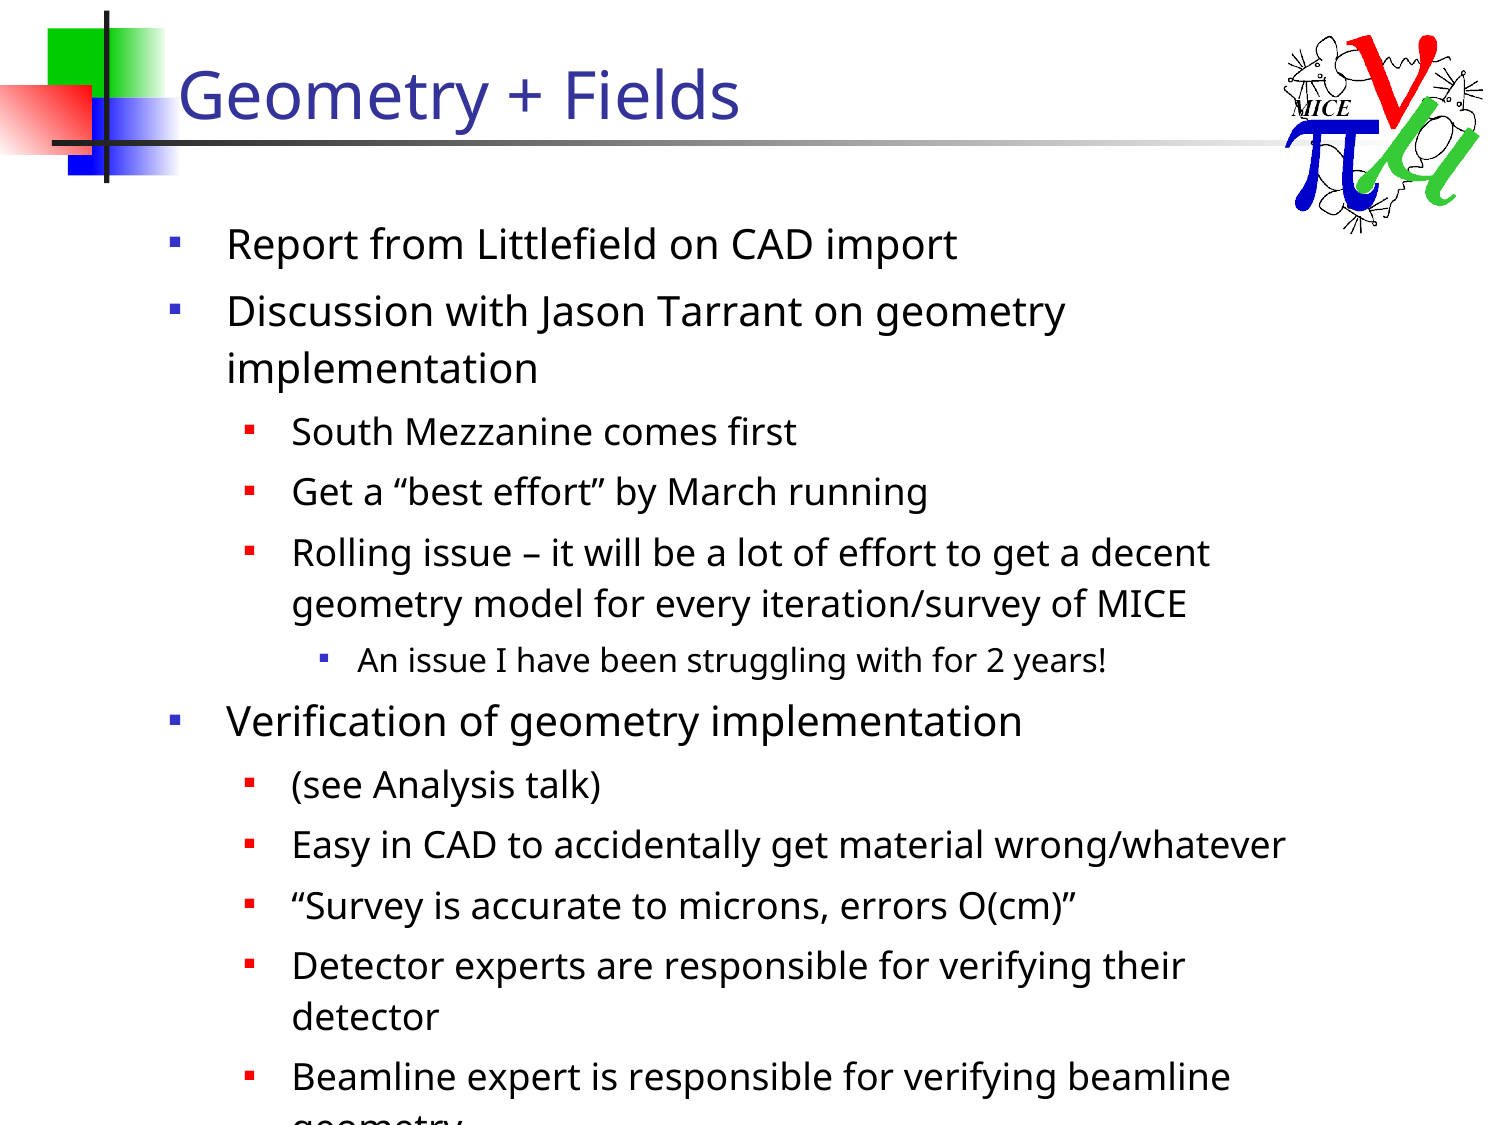

# Geometry + Fields
Report from Littlefield on CAD import
Discussion with Jason Tarrant on geometry implementation
South Mezzanine comes first
Get a “best effort” by March running
Rolling issue – it will be a lot of effort to get a decent geometry model for every iteration/survey of MICE
An issue I have been struggling with for 2 years!
Verification of geometry implementation
(see Analysis talk)
Easy in CAD to accidentally get material wrong/whatever
“Survey is accurate to microns, errors O(cm)”
Detector experts are responsible for verifying their detector
Beamline expert is responsible for verifying beamline geometry
Supported by MAUS group
Interface with beamline is upstream of D2
Analysis group is responsible for verifying cooling channel geometry
First attempt at a full iteration in March...